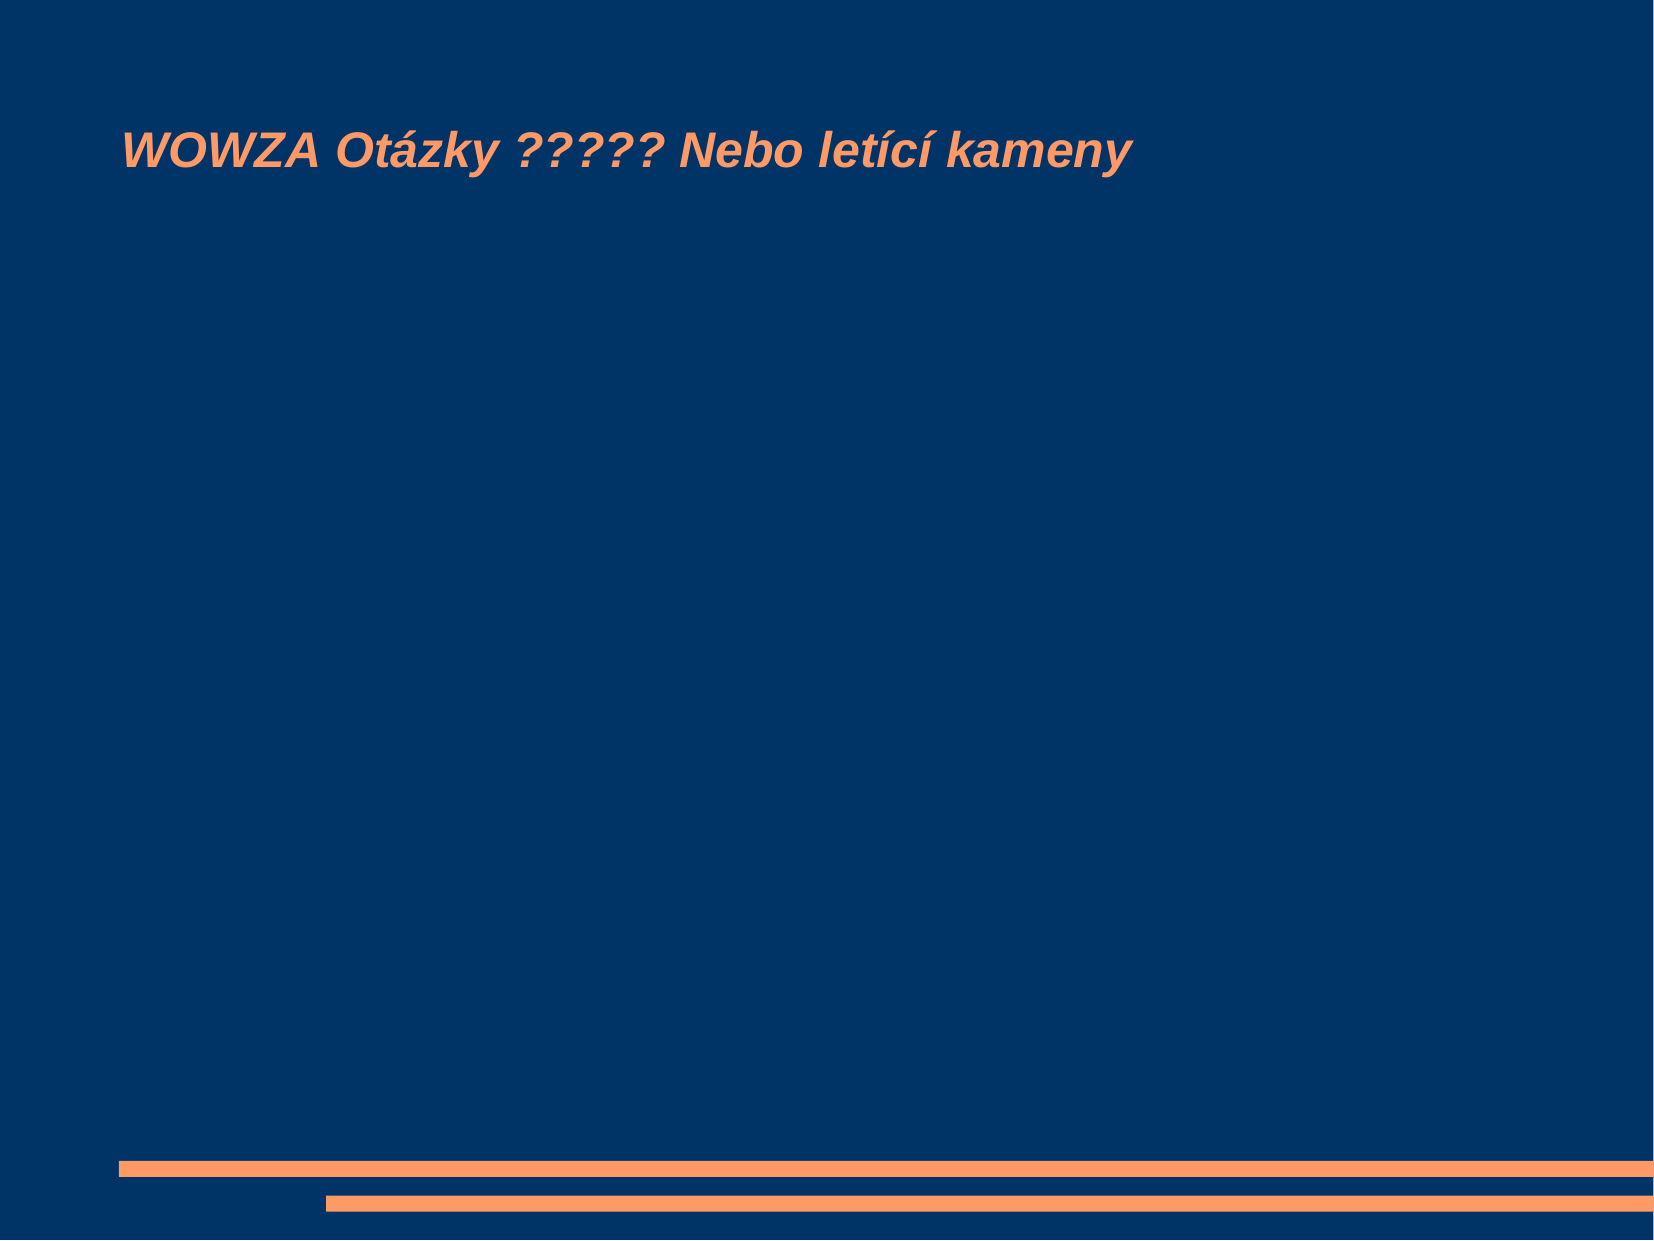

# WOWZA Otázky ????? Nebo letící kameny